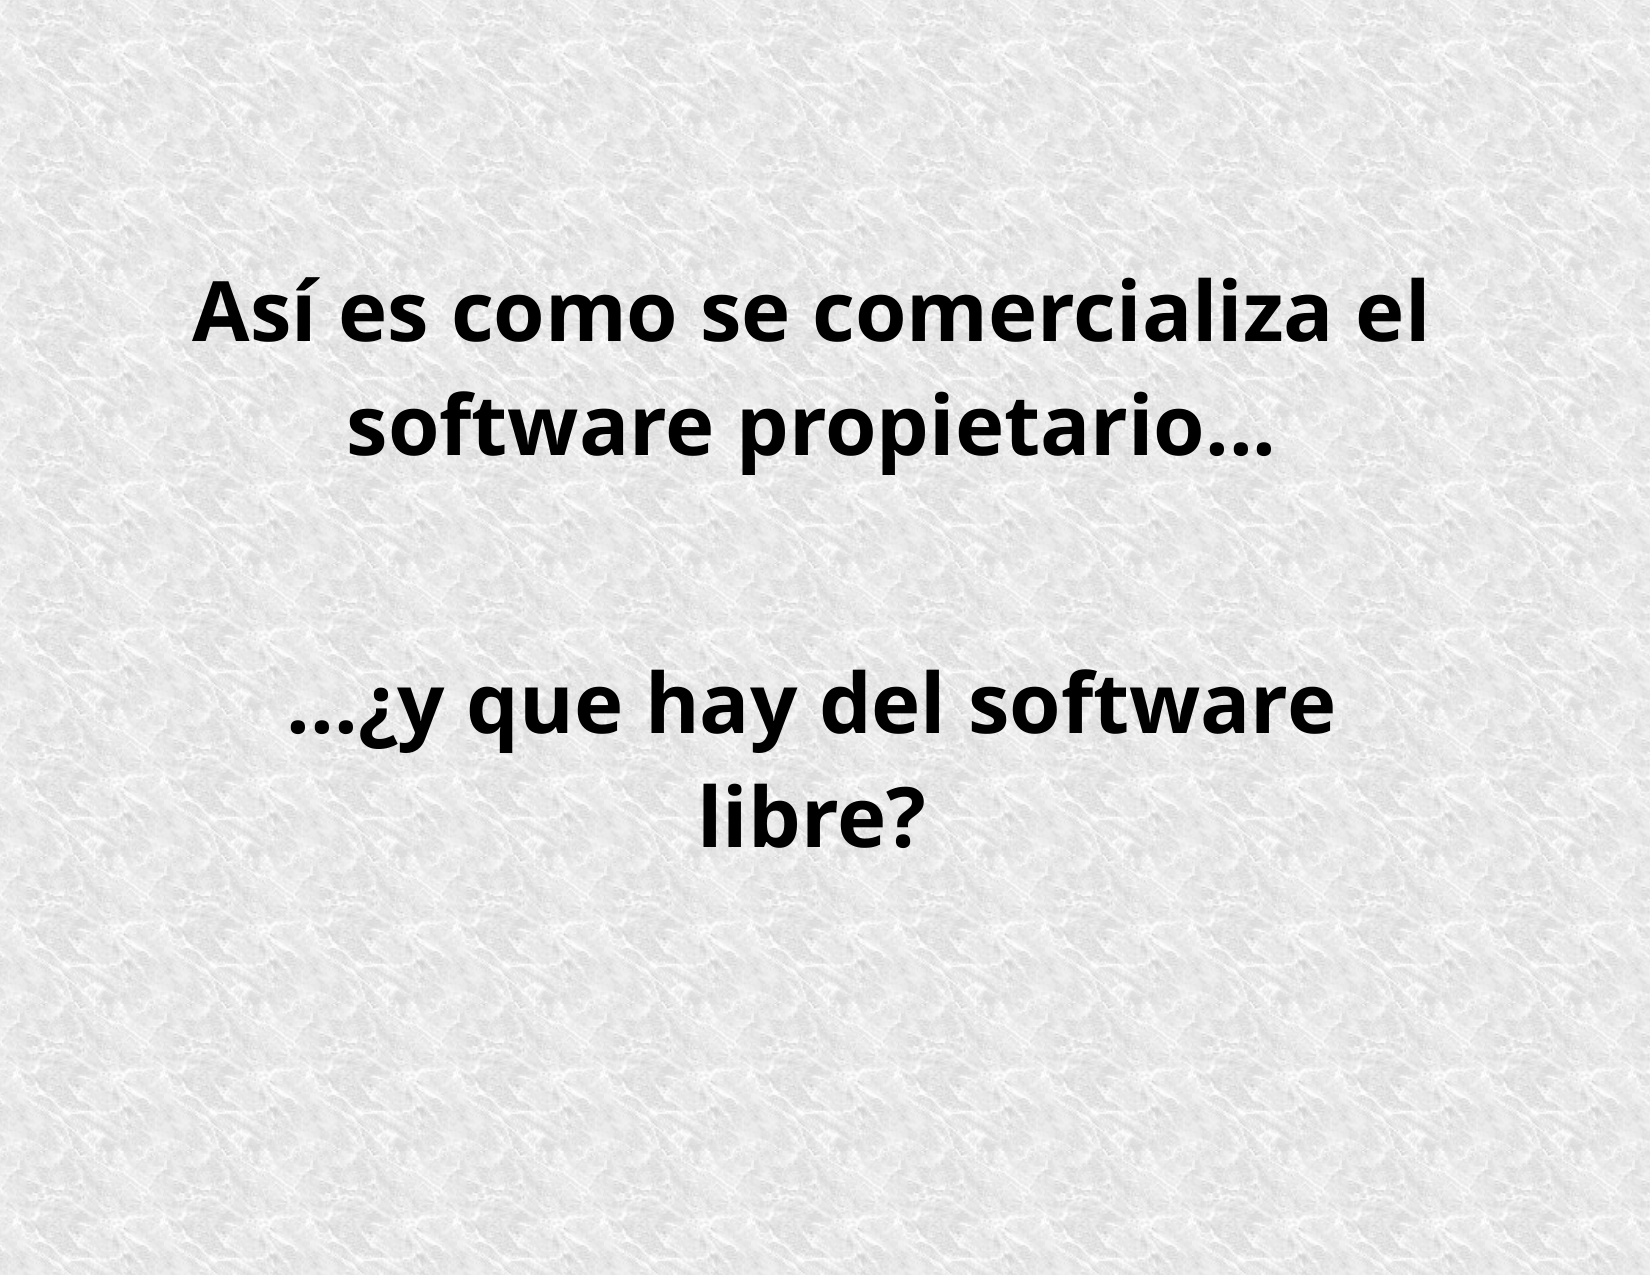

Así es como se comercializa el software propietario...
...¿y que hay del software libre?